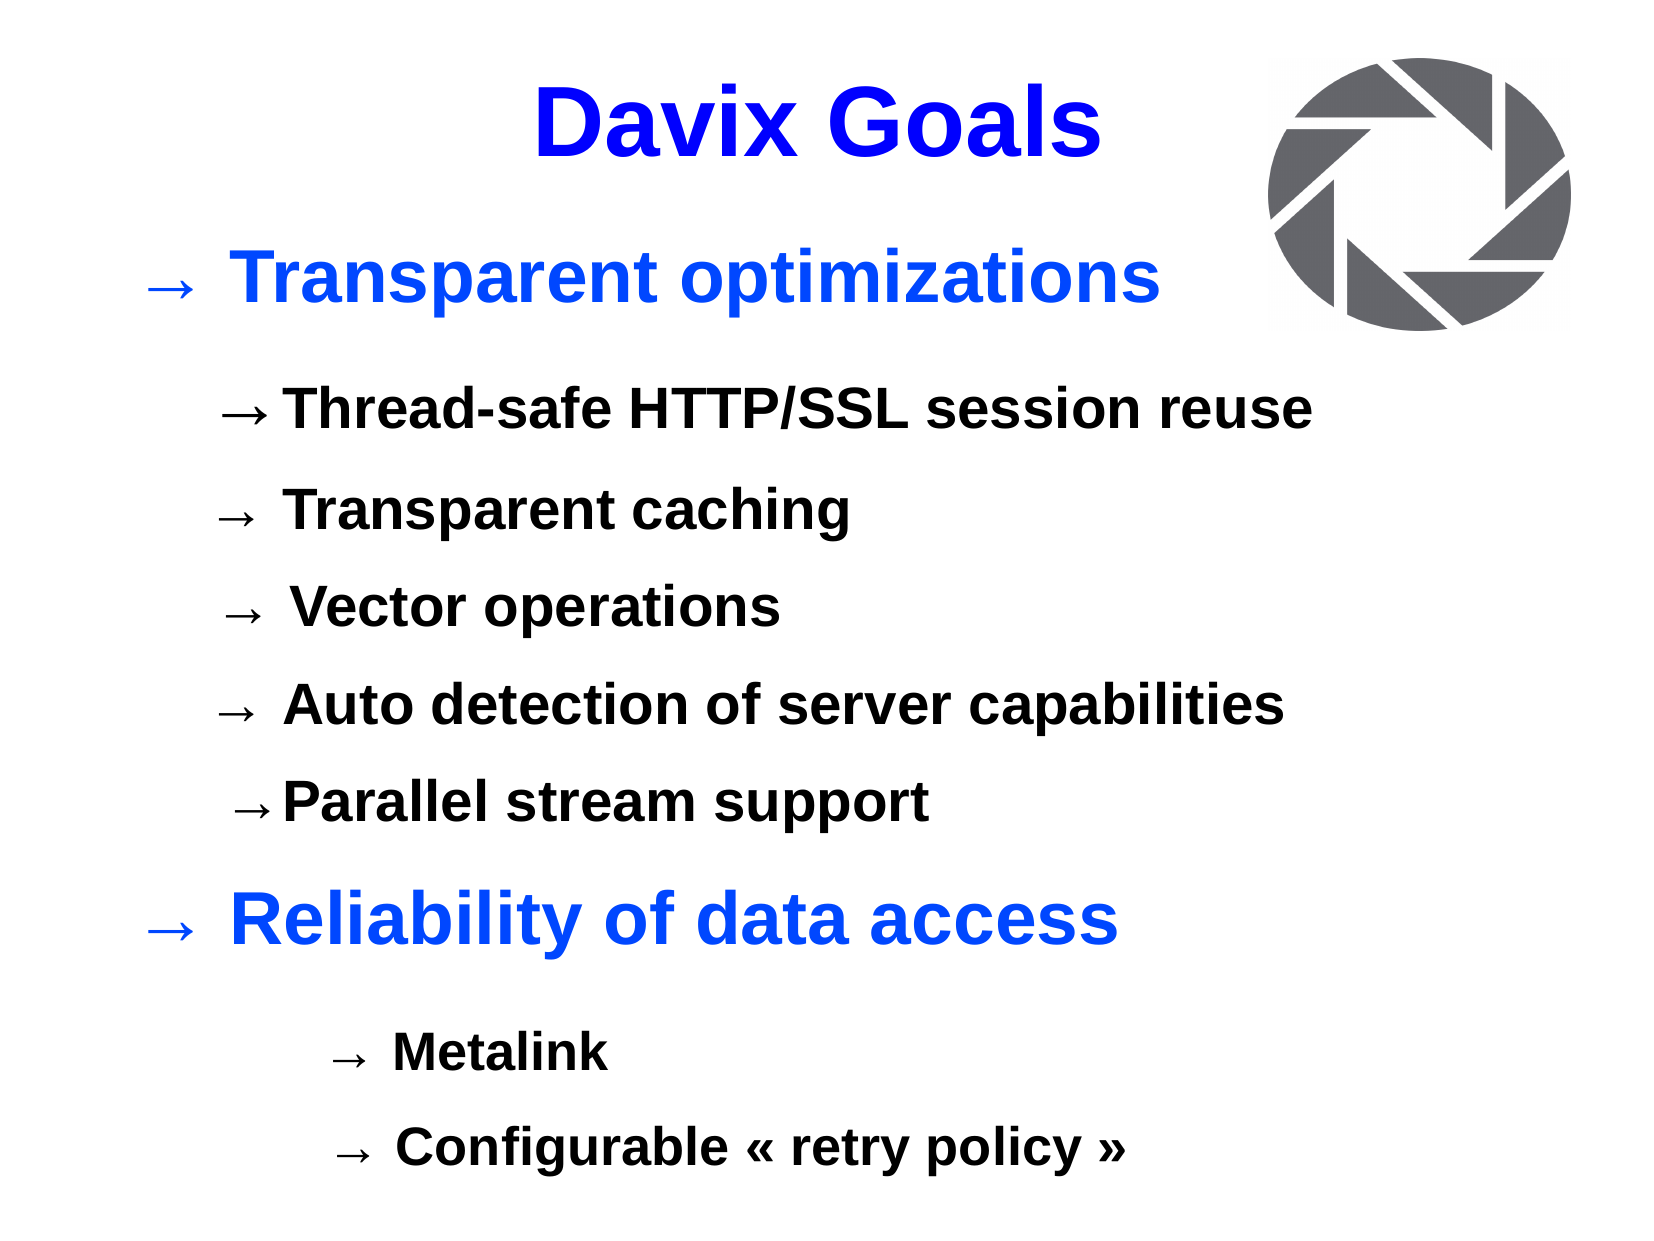

Davix Goals
→ Transparent optimizations
	→Thread-safe HTTP/SSL session reuse
	→ Transparent caching
 → Vector operations
	→ Auto detection of server capabilities
	 →Parallel stream support
→ Reliability of data access
		 → Metalink
		 → Configurable « retry policy »